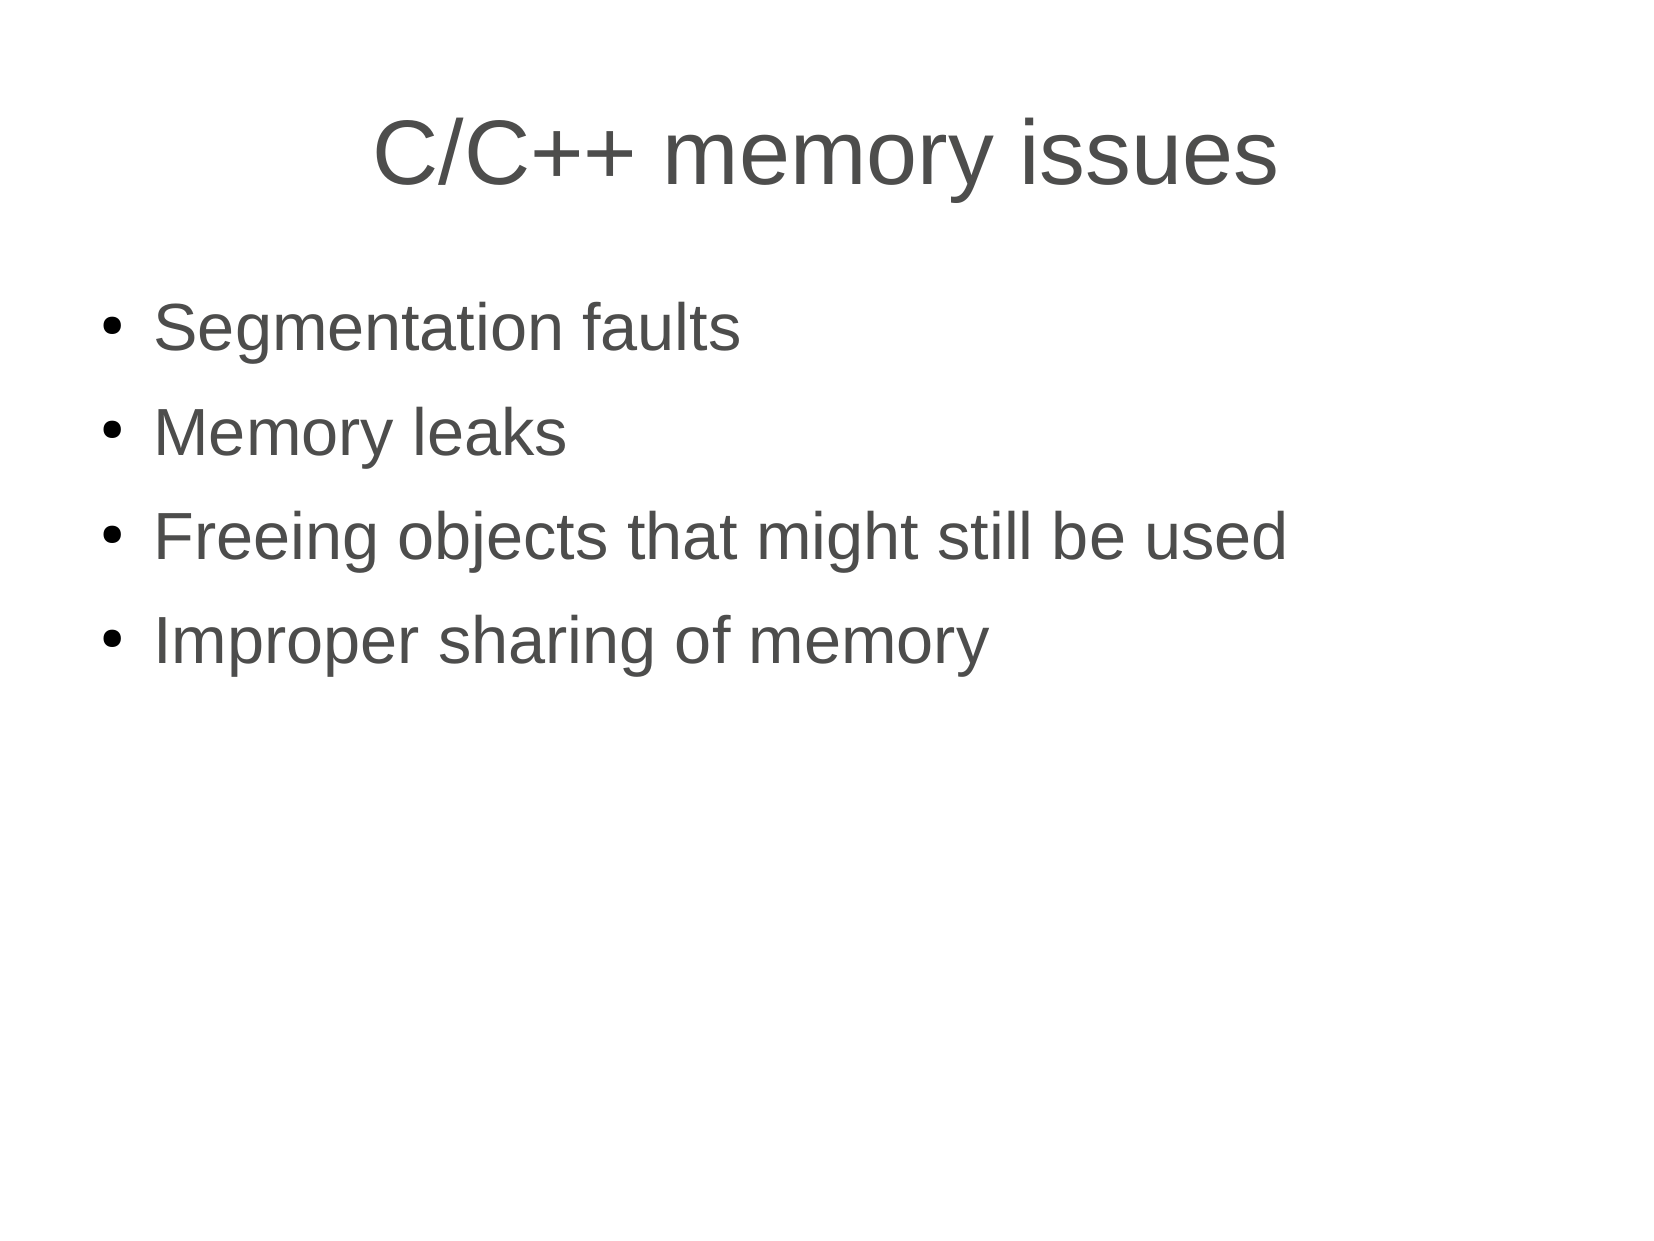

# C/C++ memory issues
Segmentation faults
Memory leaks
Freeing objects that might still be used
Improper sharing of memory